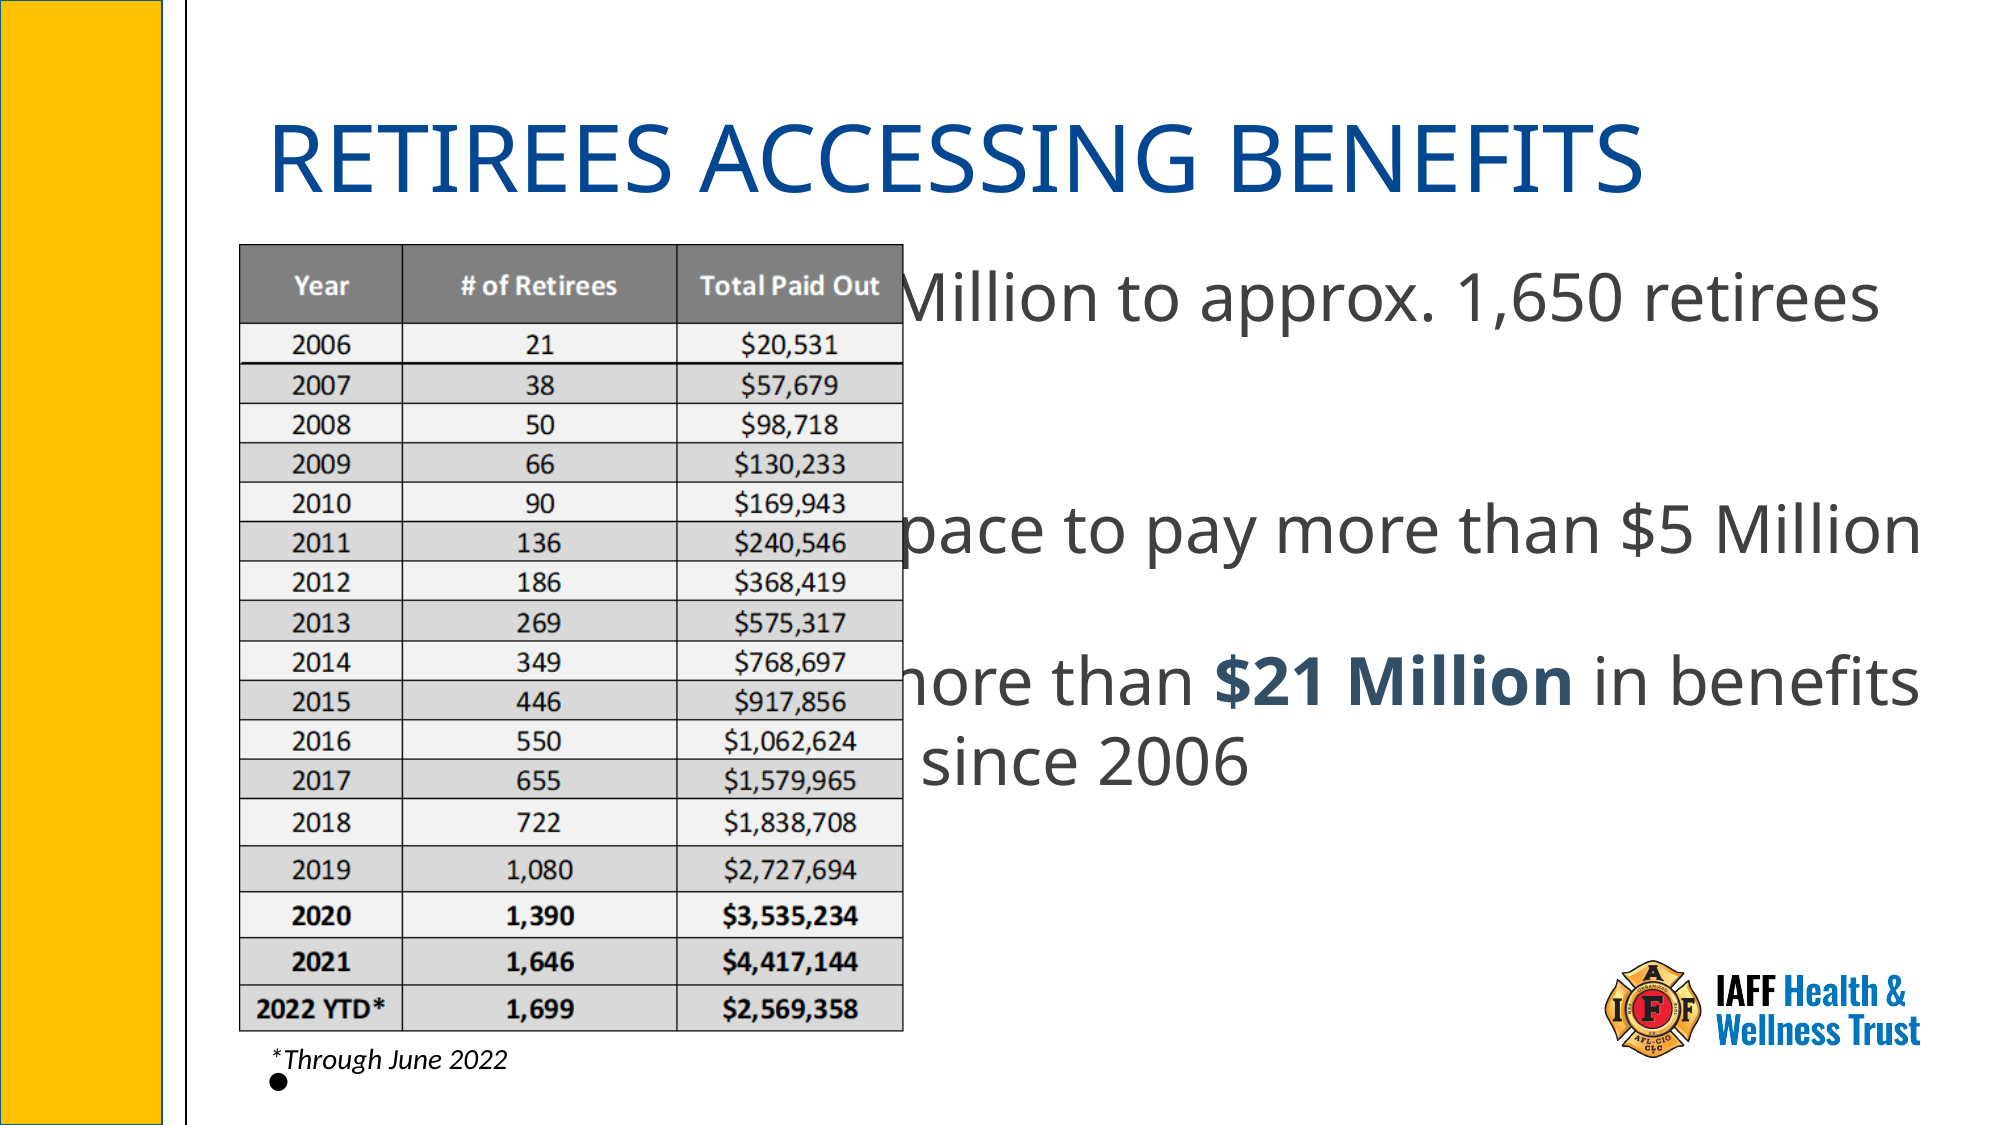

# Retirees accessing benefits
MERP paid out $4.4 Million to approx. 1,650 retirees in 2021
In 2022, MERP is on pace to pay more than $5 Million
MERP has paid out more than $21 Million in benefits to Plan Beneficiaries since 2006
*Through June 2022